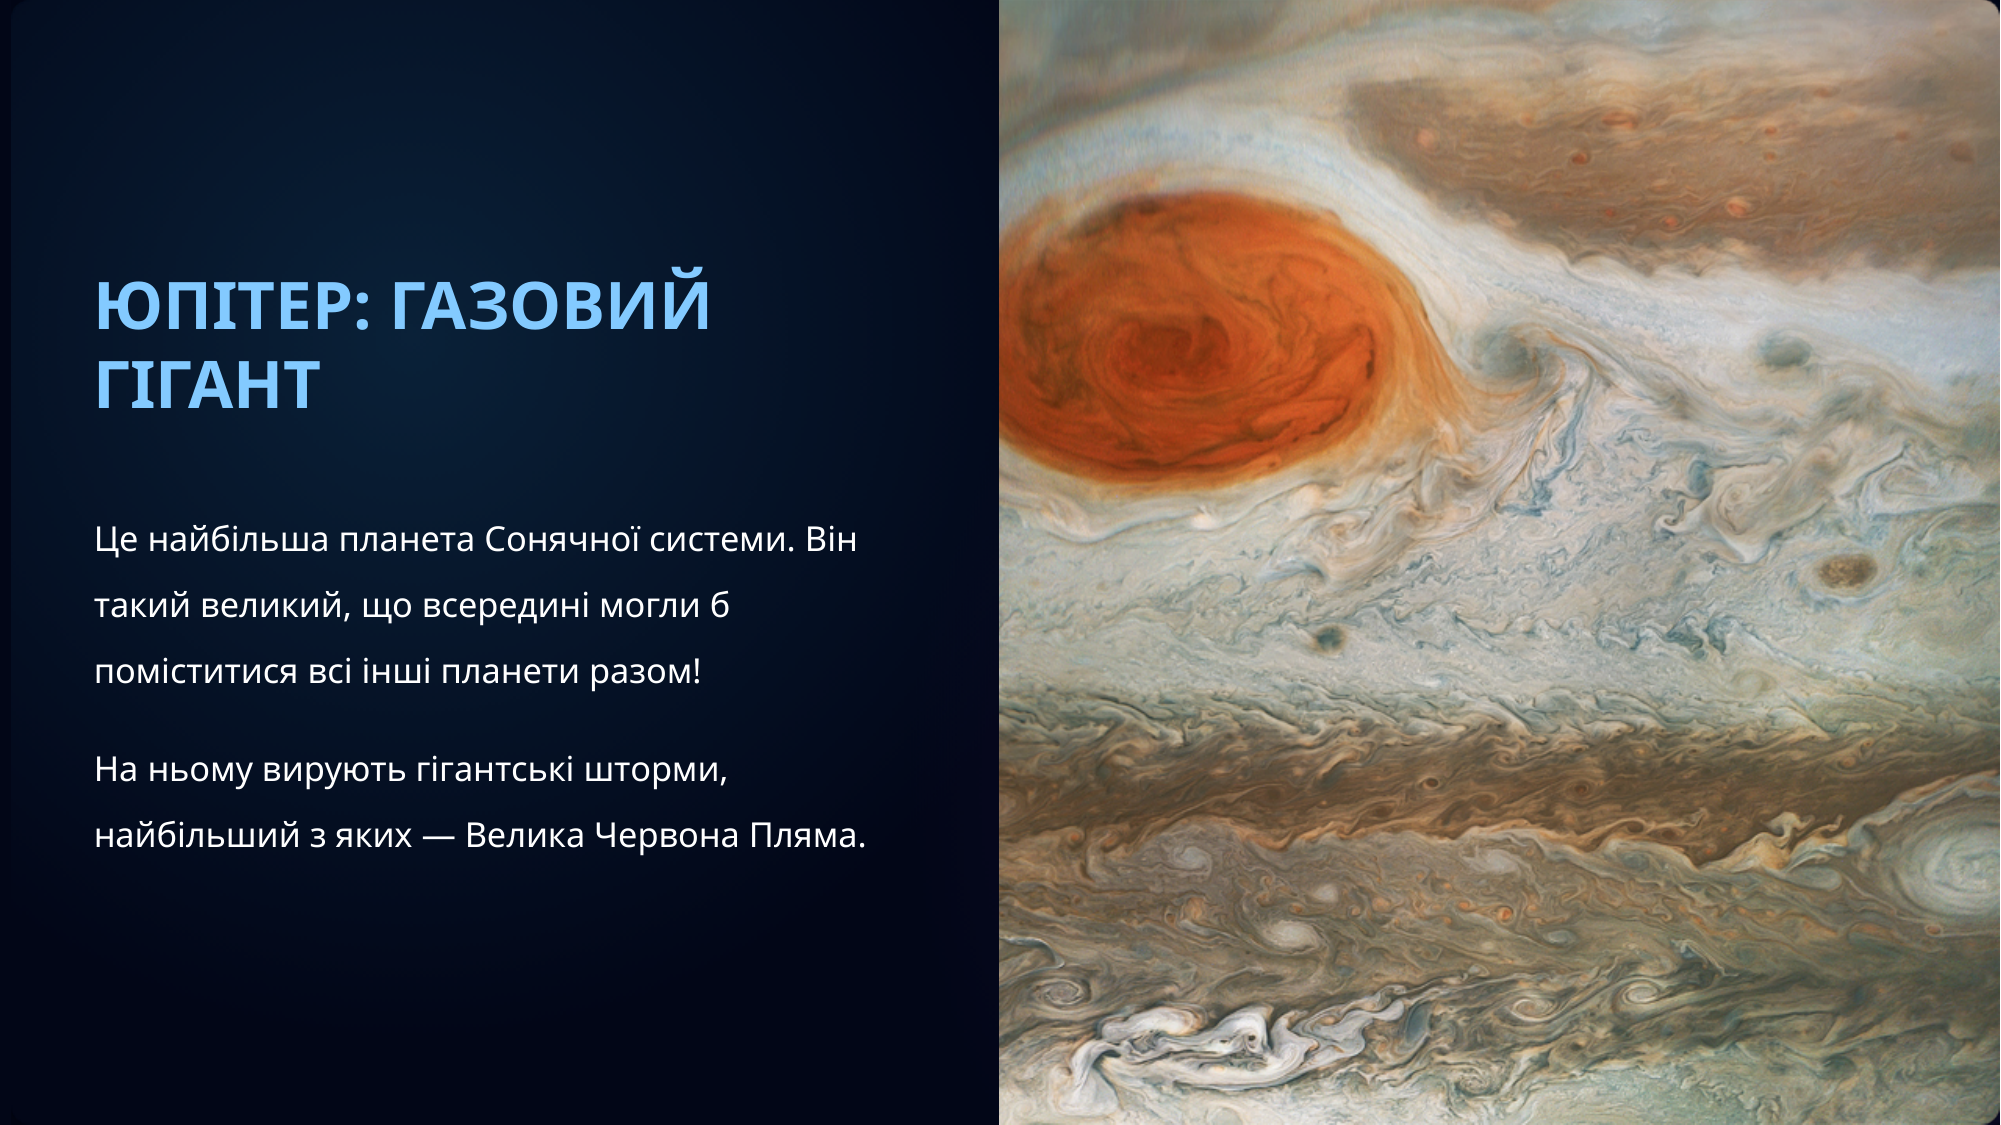

ЮПІТЕР: ГАЗОВИЙ ГІГАНТ
Це найбільша планета Сонячної системи. Він такий великий, що всередині могли б поміститися всі інші планети разом!
На ньому вирують гігантські шторми, найбільший з яких — Велика Червона Пляма.